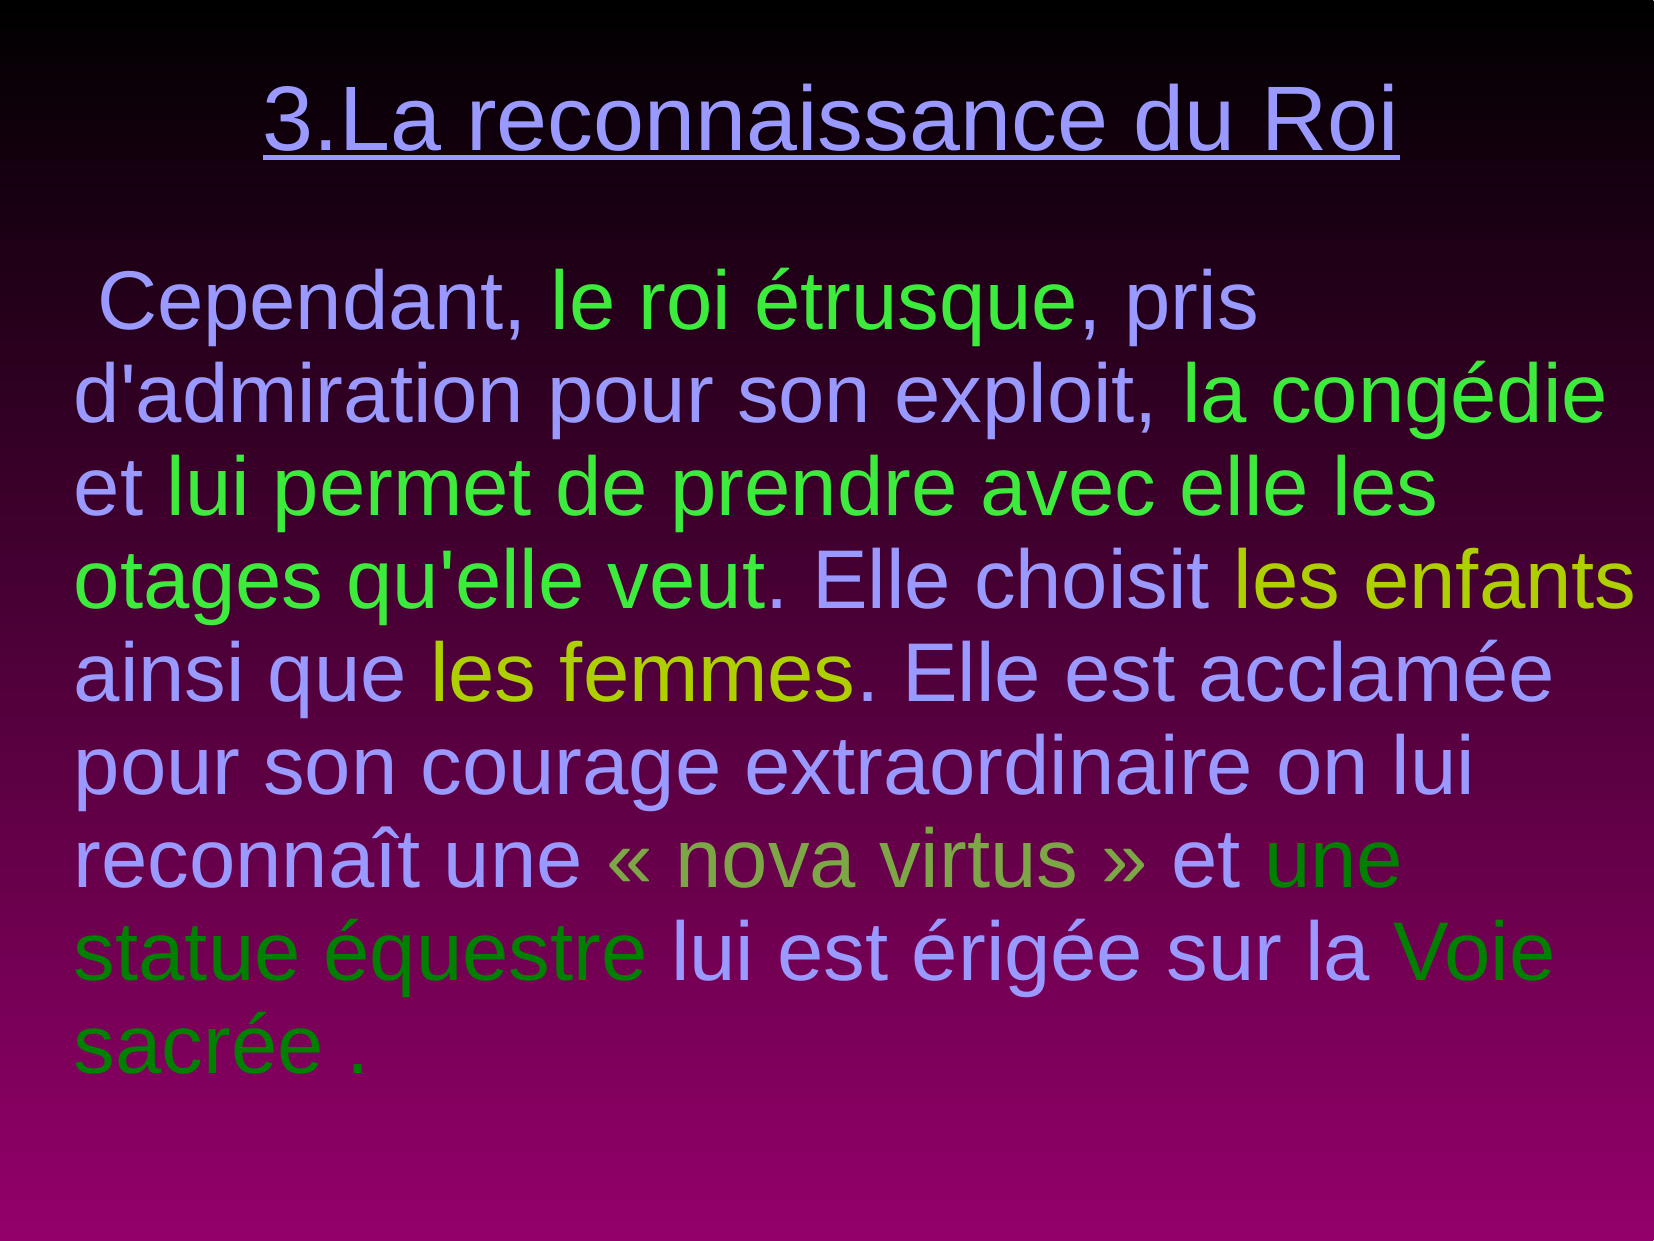

3.La reconnaissance du Roi
 Cependant, le roi étrusque, pris d'admiration pour son exploit, la congédie et lui permet de prendre avec elle les otages qu'elle veut. Elle choisit les enfants ainsi que les femmes. Elle est acclamée pour son courage extraordinaire on lui reconnaît une « nova virtus » et une statue équestre lui est érigée sur la Voie sacrée .